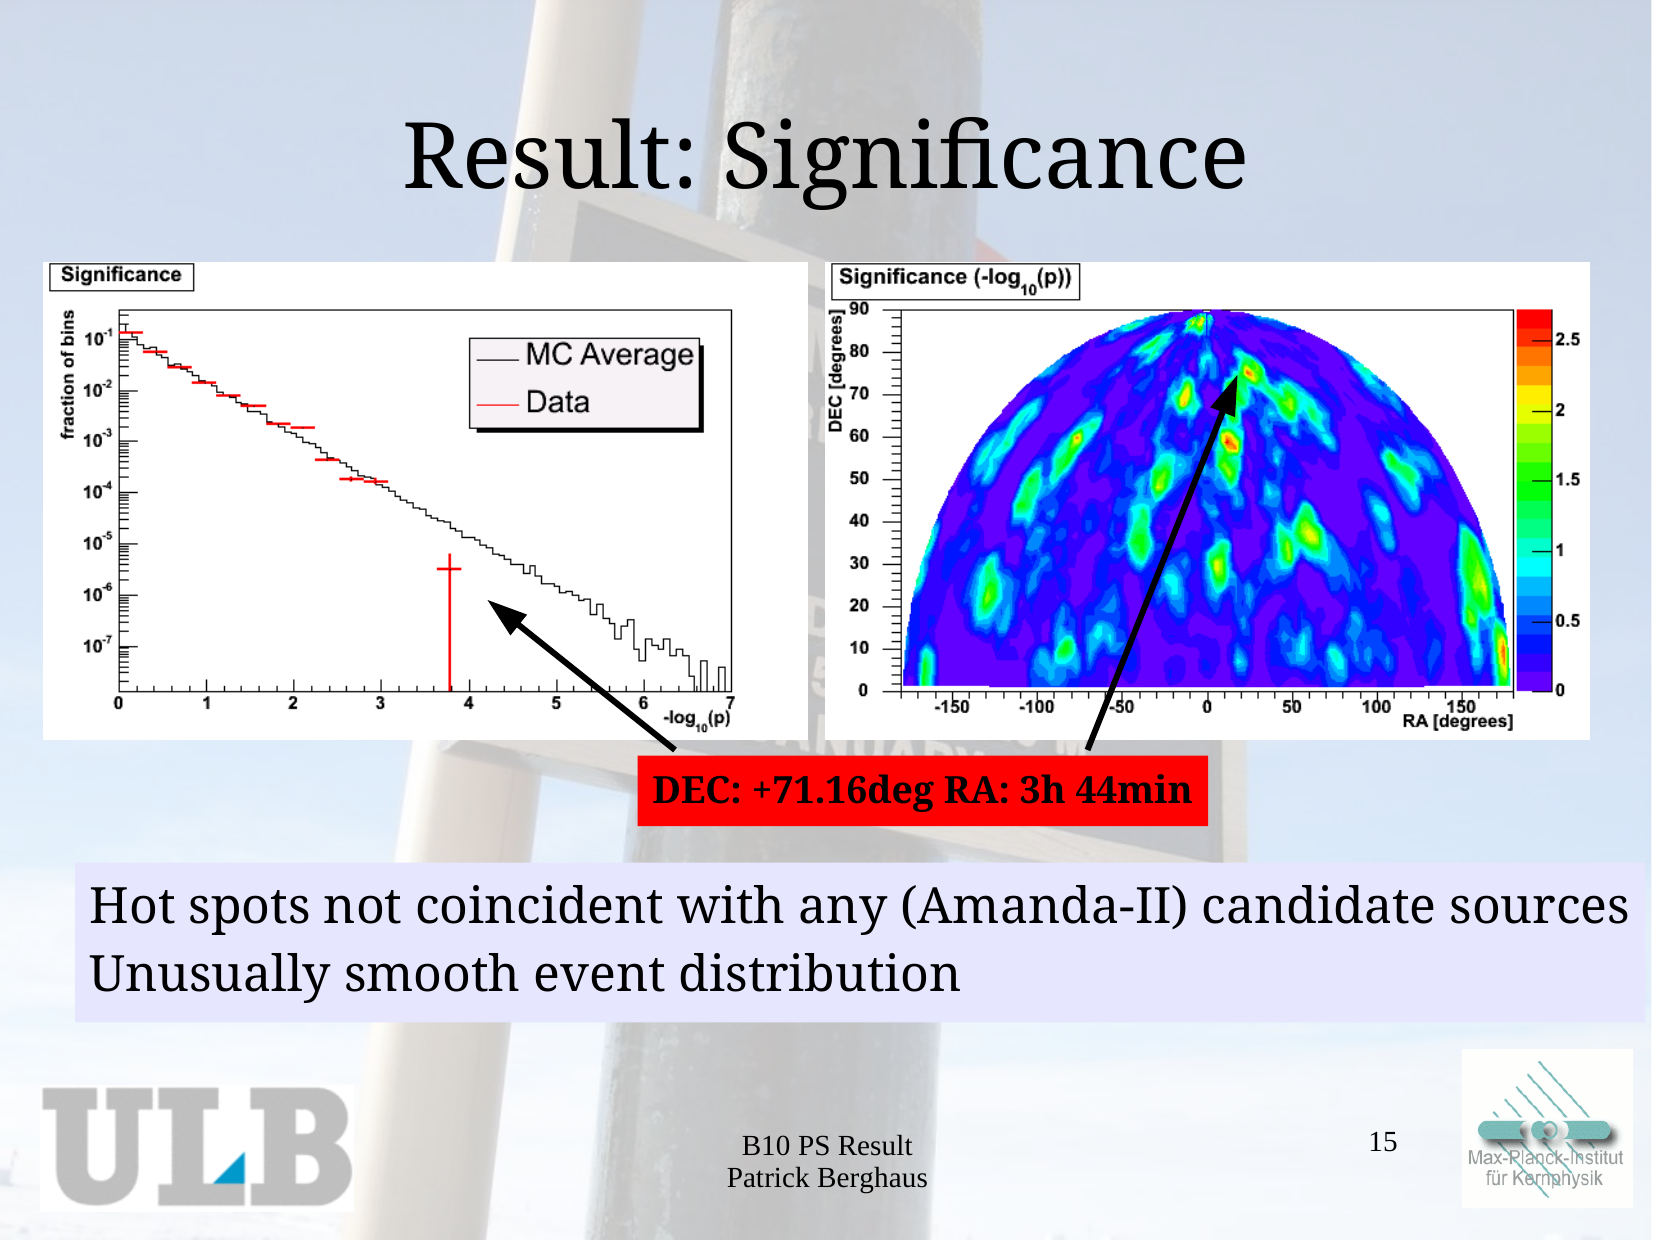

# Result: Significance
DEC: +71.16deg RA: 3h 44min
Hot spots not coincident with any (Amanda-II) candidate sources
Unusually smooth event distribution
15